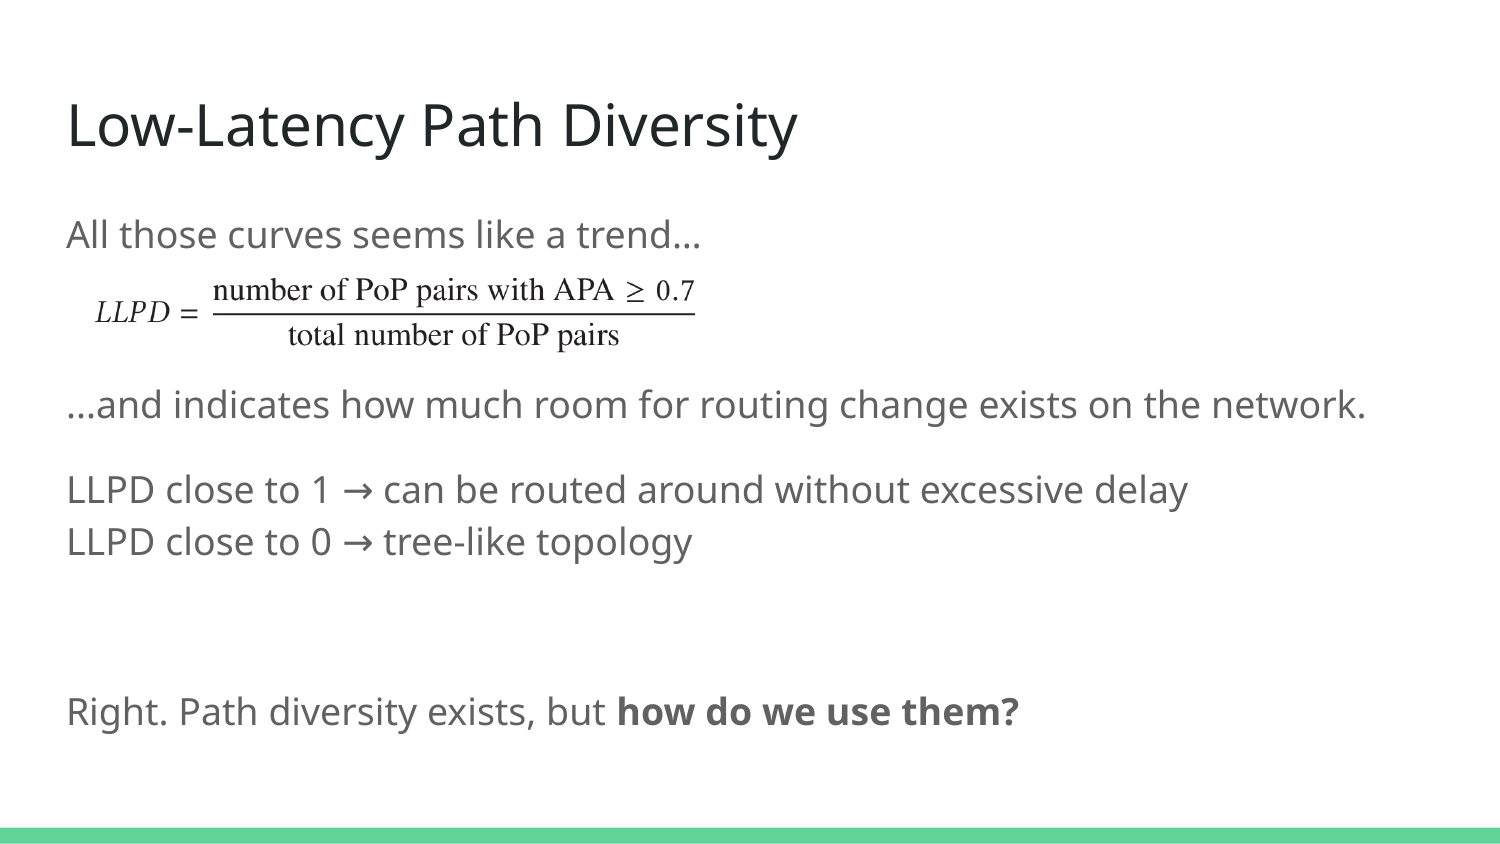

# Low-Latency Path Diversity
All those curves seems like a trend…
...and indicates how much room for routing change exists on the network.
LLPD close to 1 → can be routed around without excessive delay
LLPD close to 0 → tree-like topology
Right. Path diversity exists, but how do we use them?